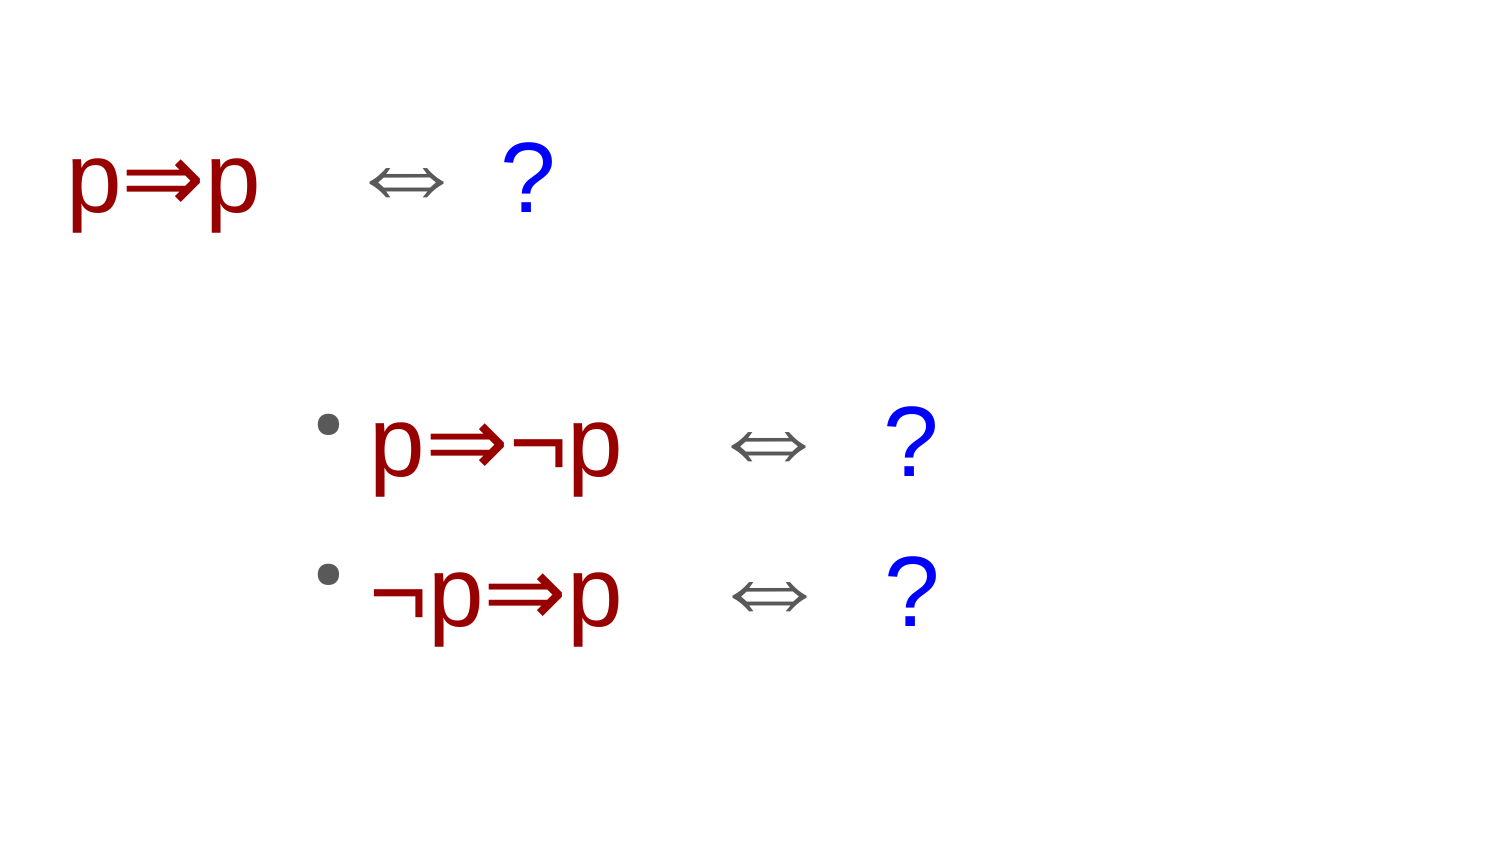

# p⇒p ⇔ ?
p⇒¬p ⇔ ?
¬p⇒p ⇔ ?